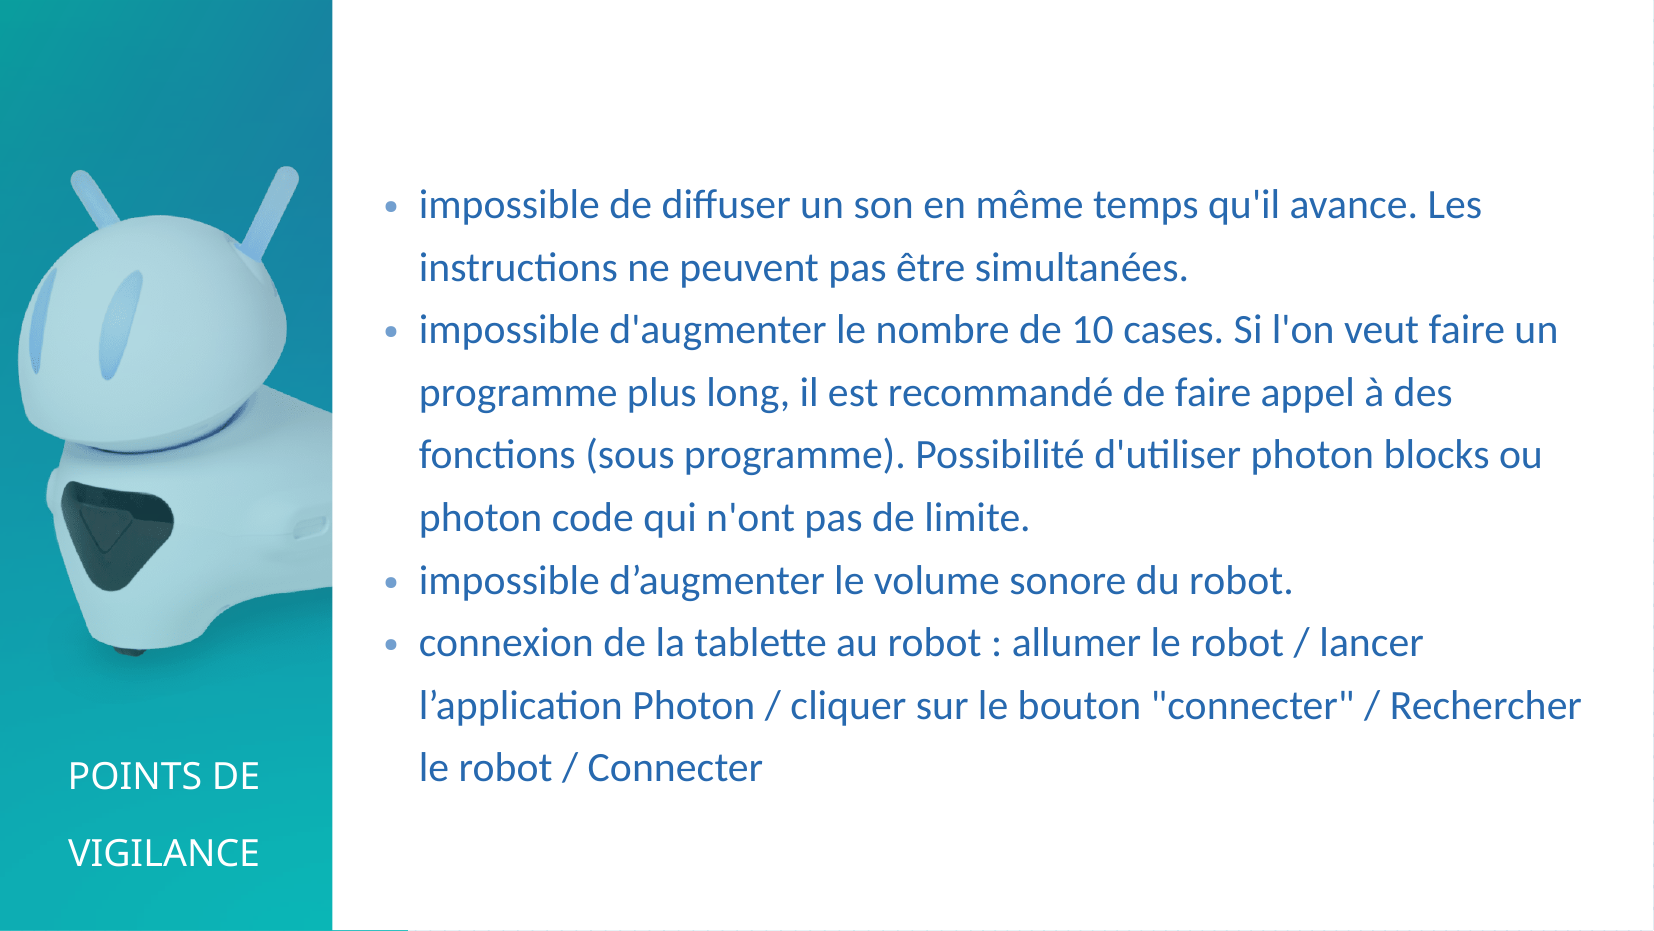

impossible de diffuser un son en même temps qu'il avance. Les instructions ne peuvent pas être simultanées.
impossible d'augmenter le nombre de 10 cases. Si l'on veut faire un programme plus long, il est recommandé de faire appel à des fonctions (sous programme). Possibilité d'utiliser photon blocks ou photon code qui n'ont pas de limite.
impossible d’augmenter le volume sonore du robot.
connexion de la tablette au robot : allumer le robot / lancer l’application Photon / cliquer sur le bouton "connecter" / Rechercher le robot / Connecter
POINTS DE VIGILANCE